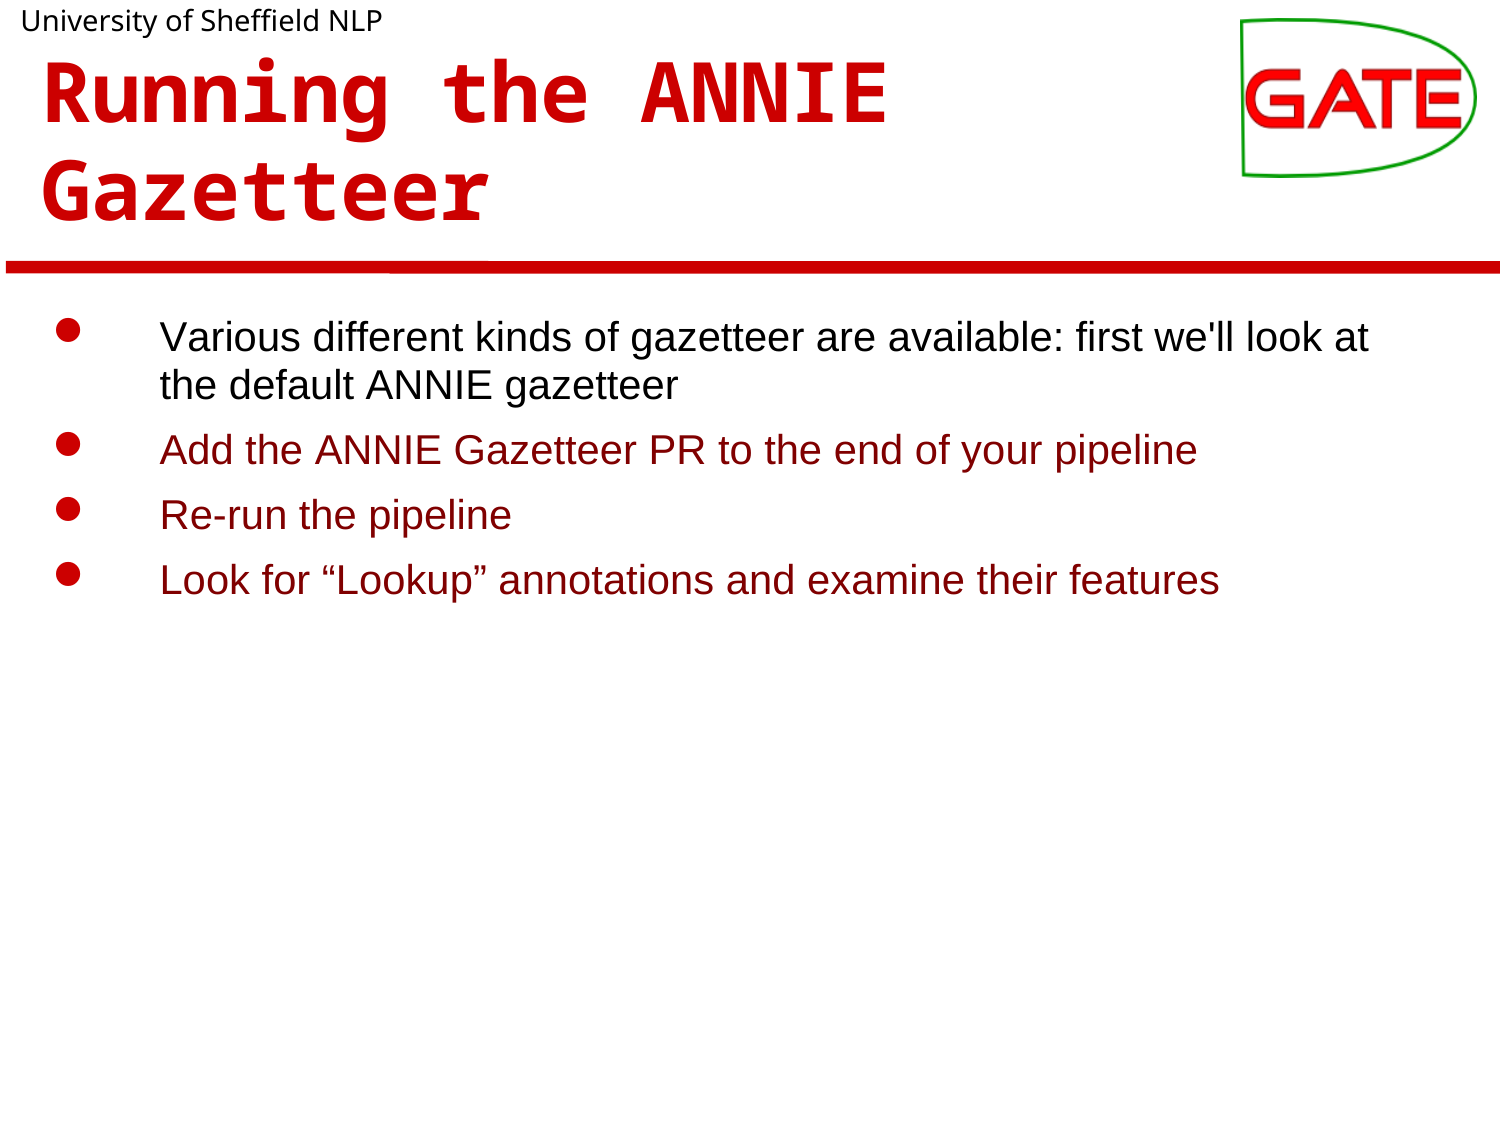

Running the ANNIE Gazetteer
Various different kinds of gazetteer are available: first we'll look at the default ANNIE gazetteer
Add the ANNIE Gazetteer PR to the end of your pipeline
Re-run the pipeline
Look for “Lookup” annotations and examine their features